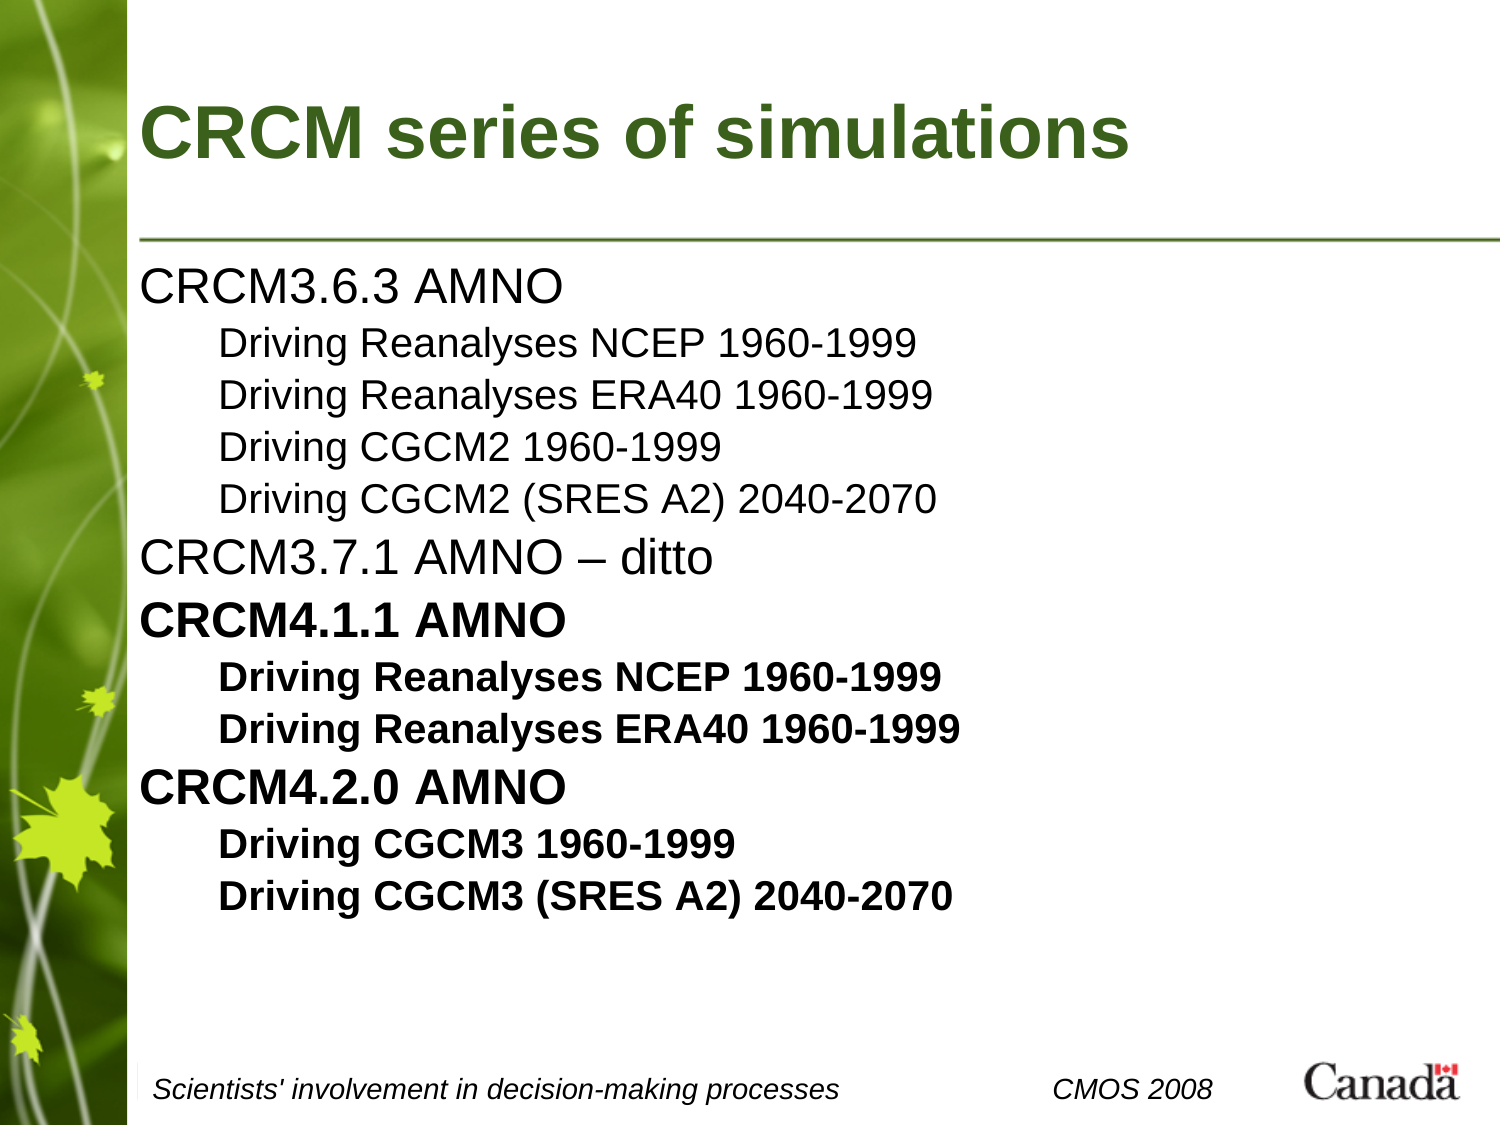

# CRCM series of simulations
CRCM3.6.3 AMNO
Driving Reanalyses NCEP 1960-1999
Driving Reanalyses ERA40 1960-1999
Driving CGCM2 1960-1999
Driving CGCM2 (SRES A2) 2040-2070
CRCM3.7.1 AMNO – ditto
CRCM4.1.1 AMNO
Driving Reanalyses NCEP 1960-1999
Driving Reanalyses ERA40 1960-1999
CRCM4.2.0 AMNO
Driving CGCM3 1960-1999
Driving CGCM3 (SRES A2) 2040-2070